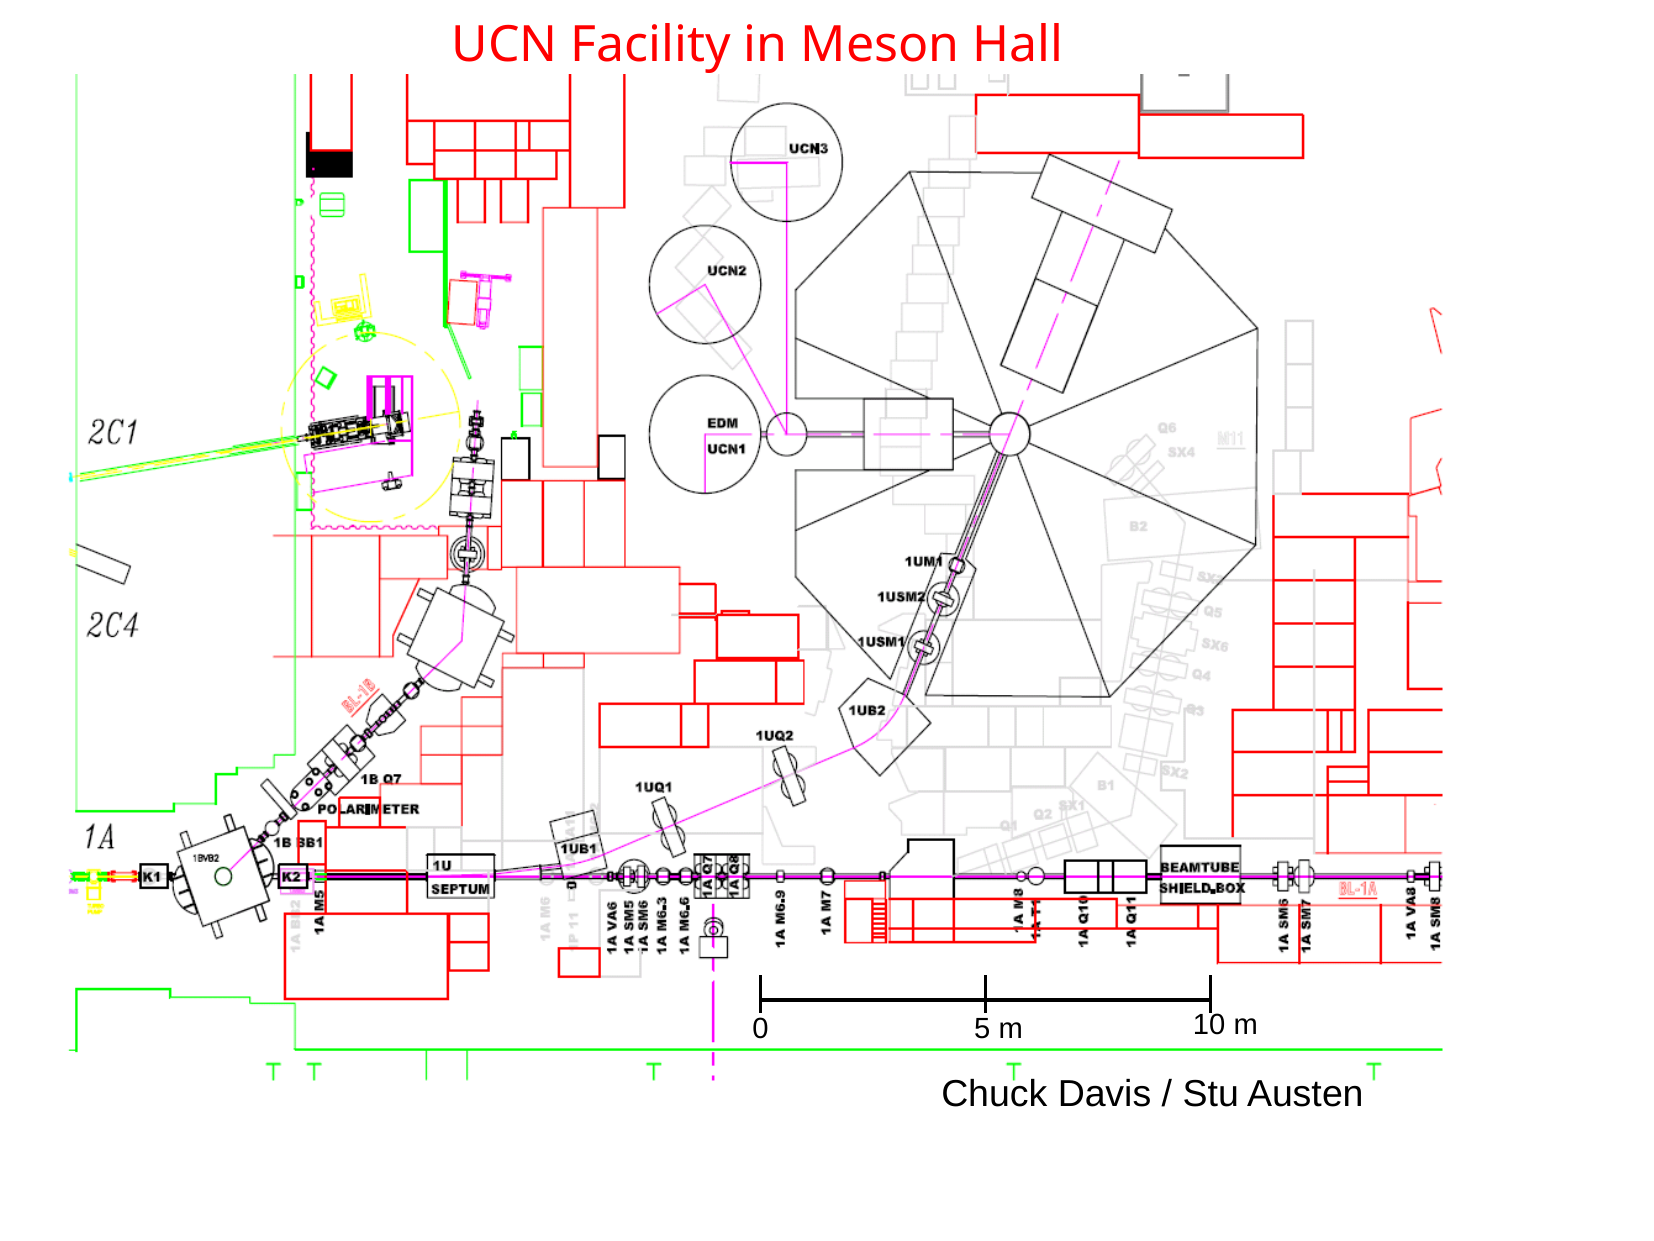

UCN Facility in Meson Hall
10 m
0
5 m
Chuck Davis / Stu Austen